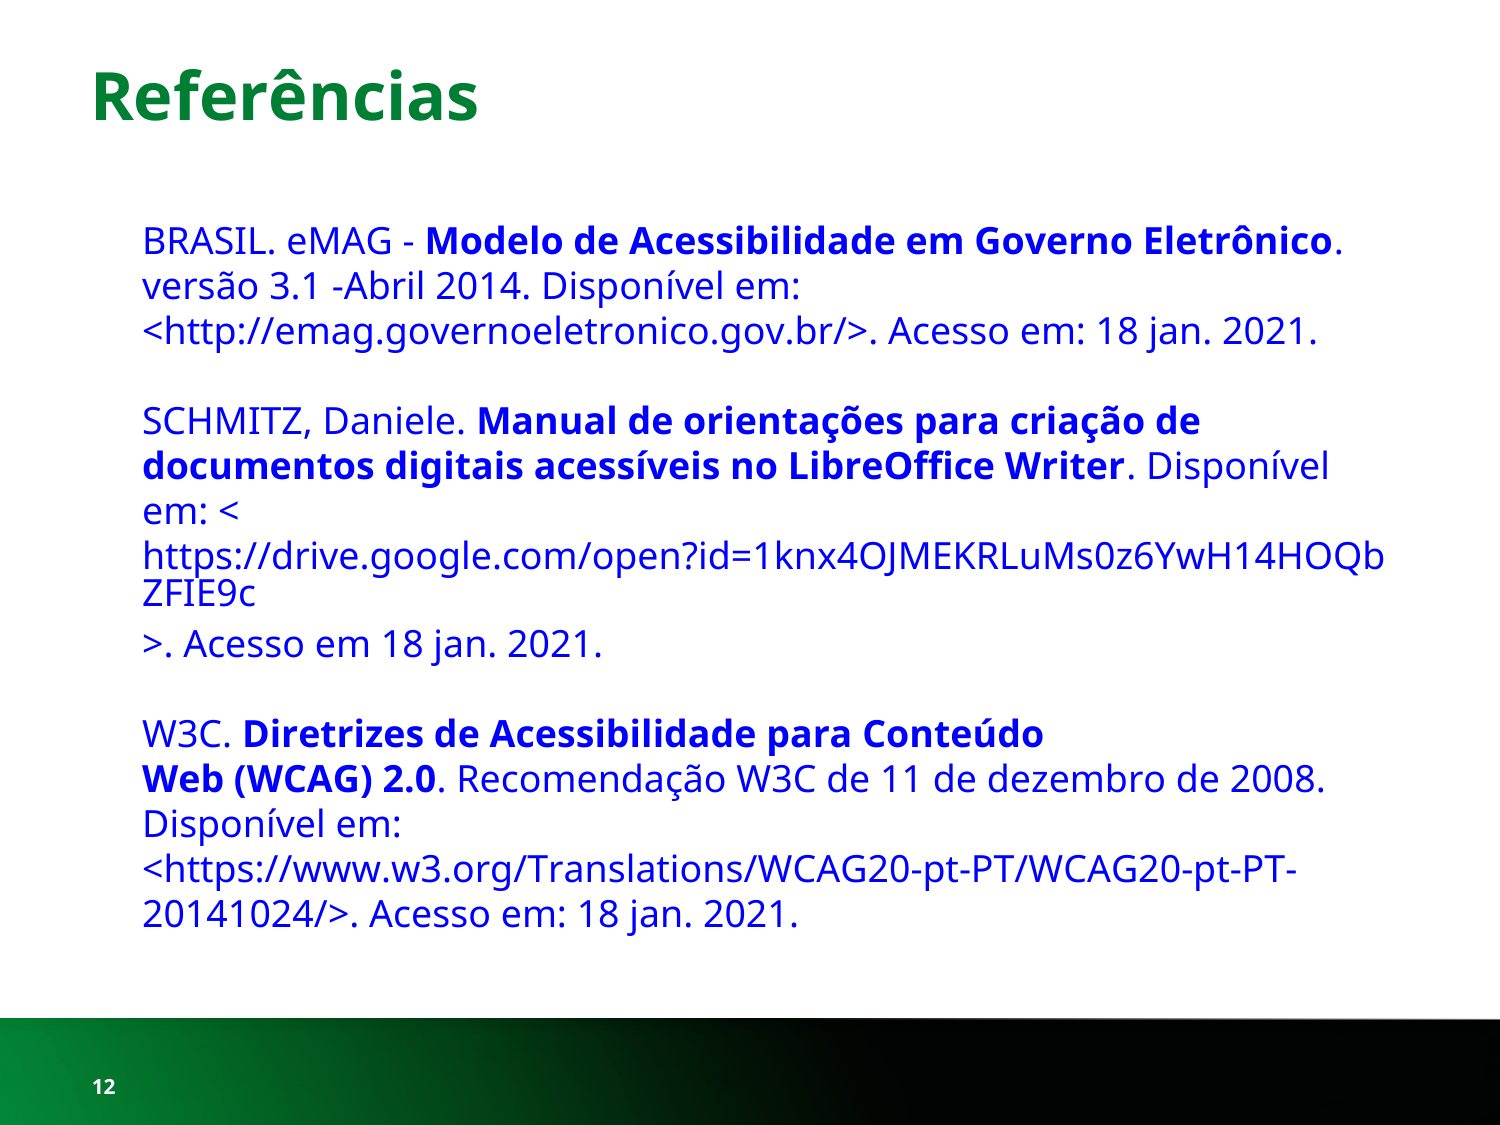

# Referências
BRASIL. eMAG - Modelo de Acessibilidade em Governo Eletrônico. versão 3.1 -Abril 2014. Disponível em: <http://emag.governoeletronico.gov.br/>. Acesso em: 18 jan. 2021.
SCHMITZ, Daniele. Manual de orientações para criação de documentos digitais acessíveis no LibreOffice Writer. Disponível em: <https://drive.google.com/open?id=1knx4OJMEKRLuMs0z6YwH14HOQbZFIE9c>. Acesso em 18 jan. 2021.
W3C. Diretrizes de Acessibilidade para Conteúdo
Web (WCAG) 2.0. Recomendação W3C de 11 de dezembro de 2008. Disponível em: <https://www.w3.org/Translations/WCAG20-pt-PT/WCAG20-pt-PT-20141024/>. Acesso em: 18 jan. 2021.